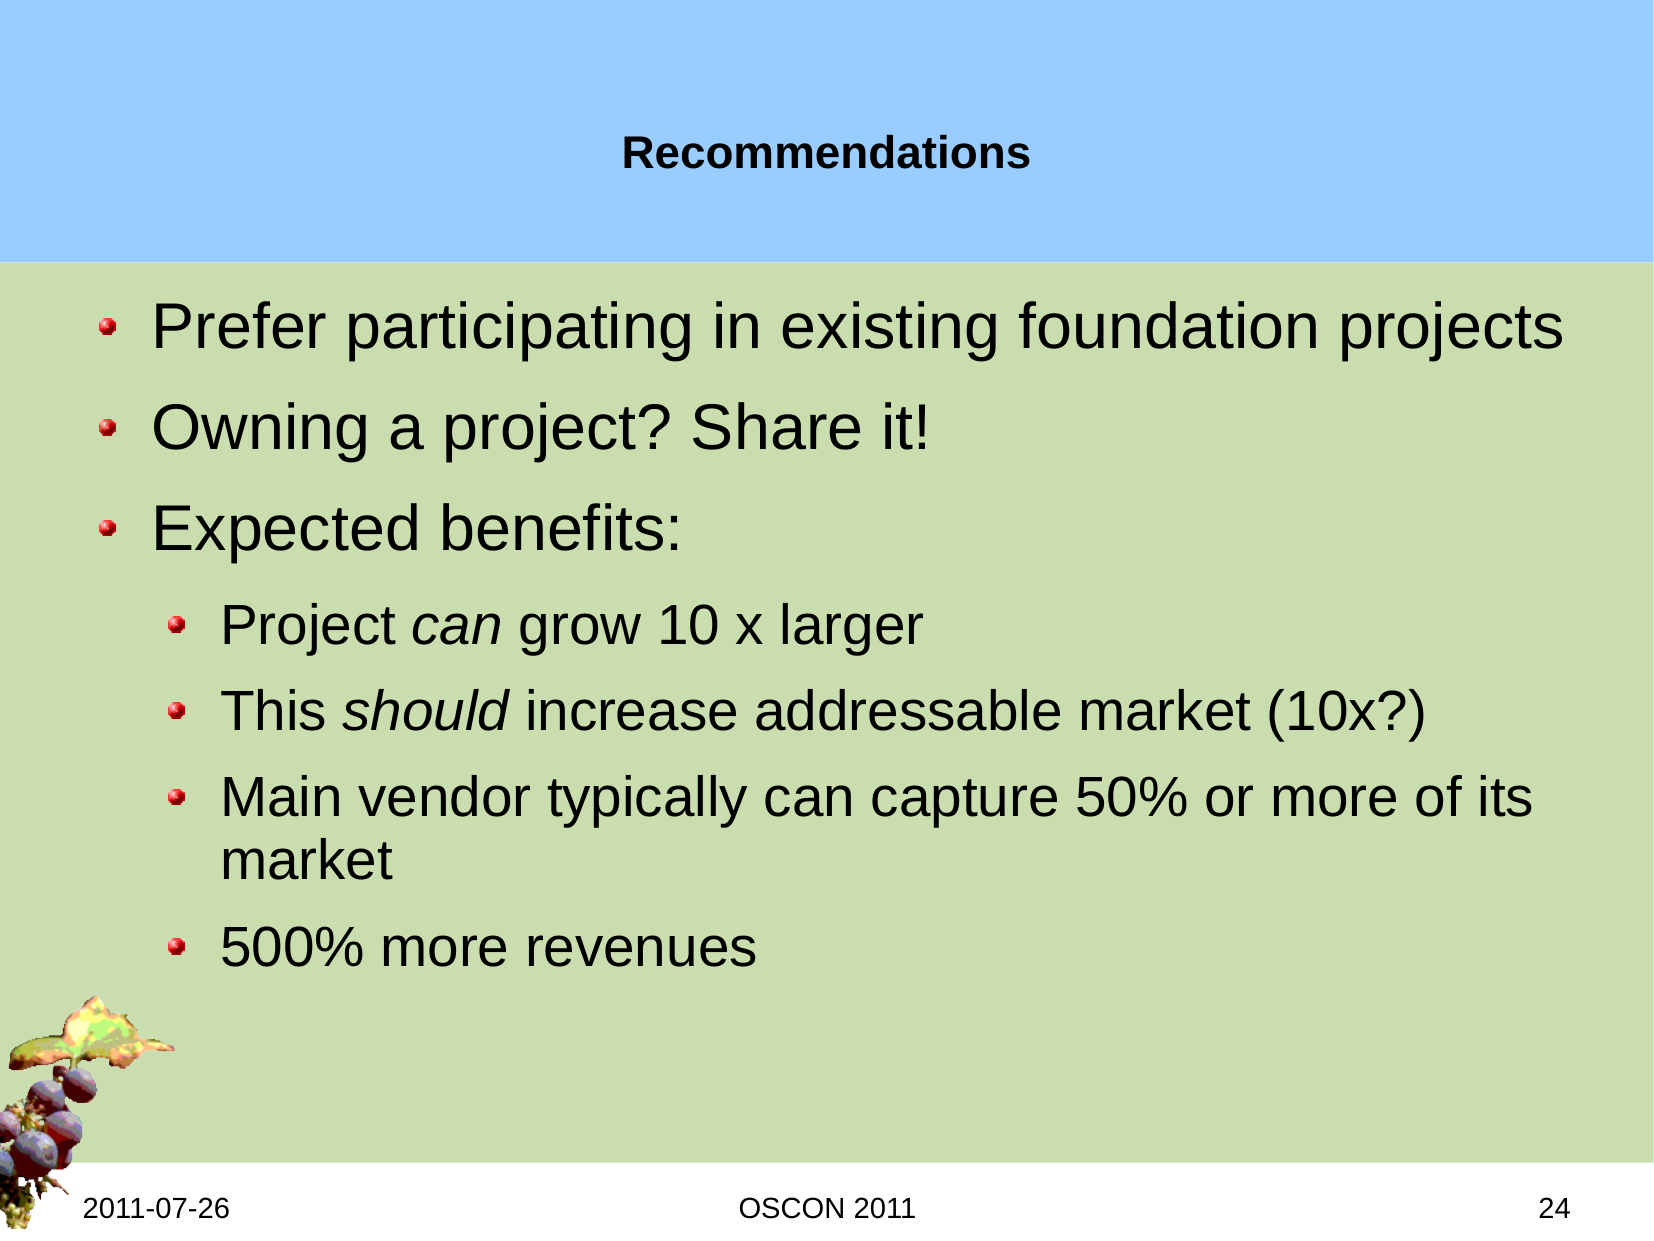

# Recommendations
Prefer participating in existing foundation projects
Owning a project? Share it!
Expected benefits:
Project can grow 10 x larger
This should increase addressable market (10x?)
Main vendor typically can capture 50% or more of its market
500% more revenues
2011-07-26
OSCON 2011
24